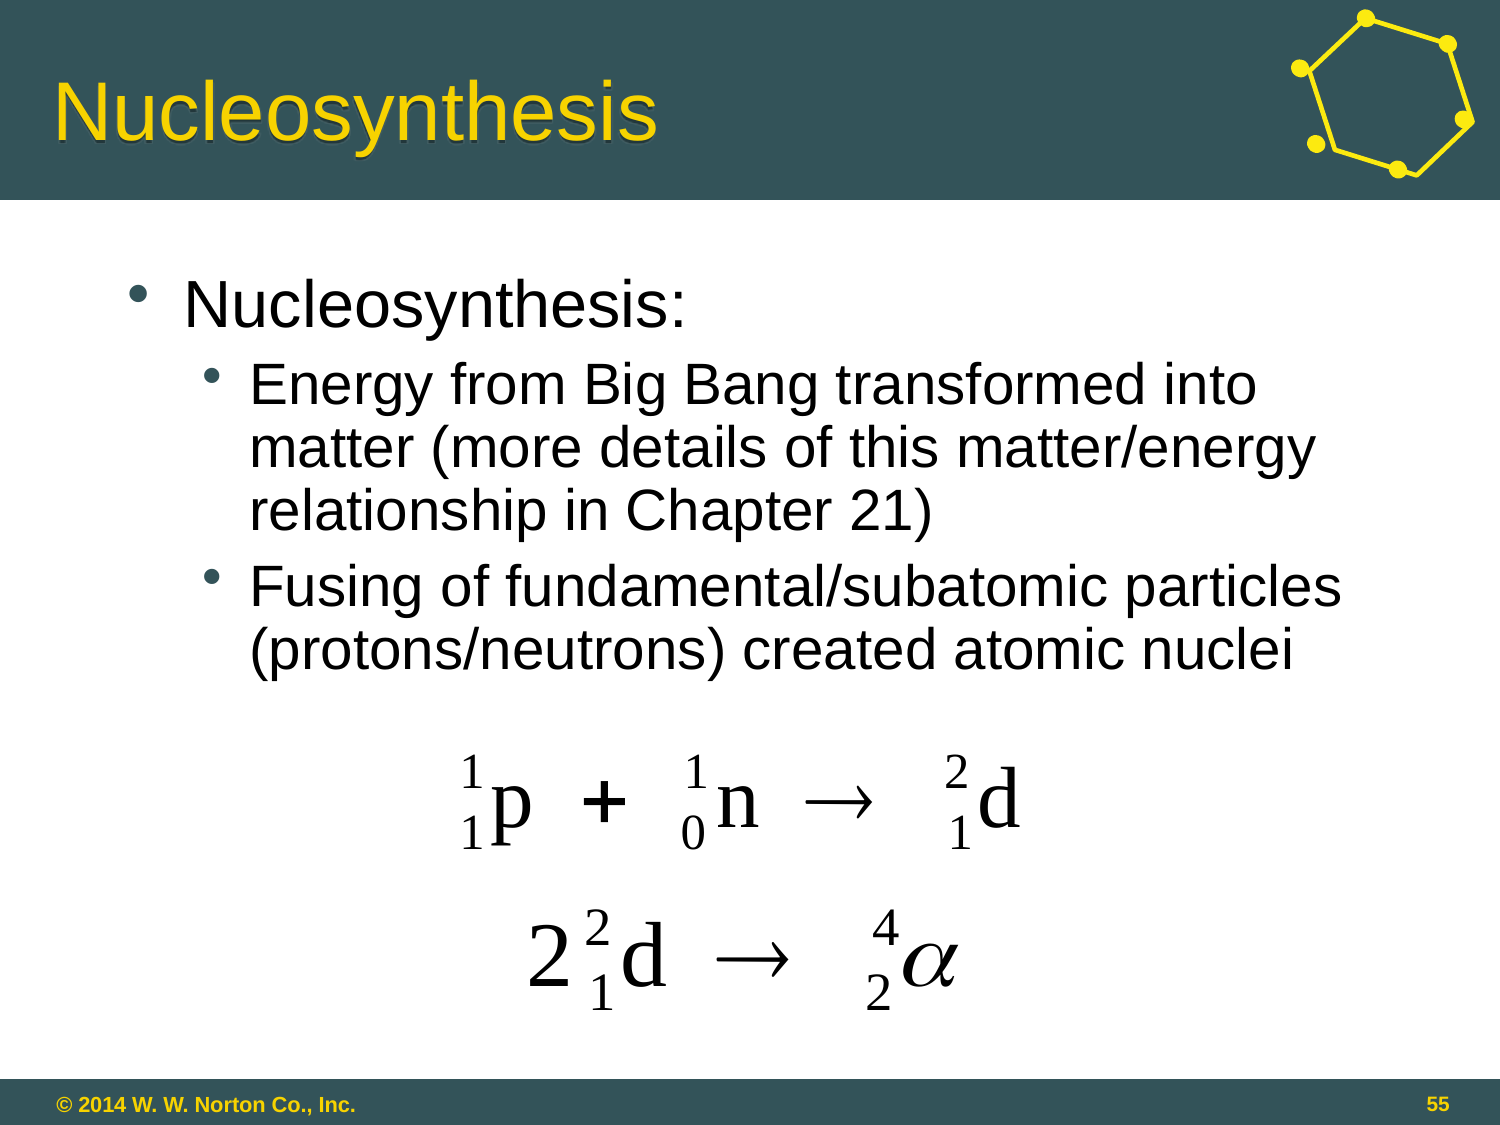

Nucleosynthesis
# Nucleosynthesis:
Energy from Big Bang transformed into matter (more details of this matter/energy relationship in Chapter 21)
Fusing of fundamental/subatomic particles (protons/neutrons) created atomic nuclei